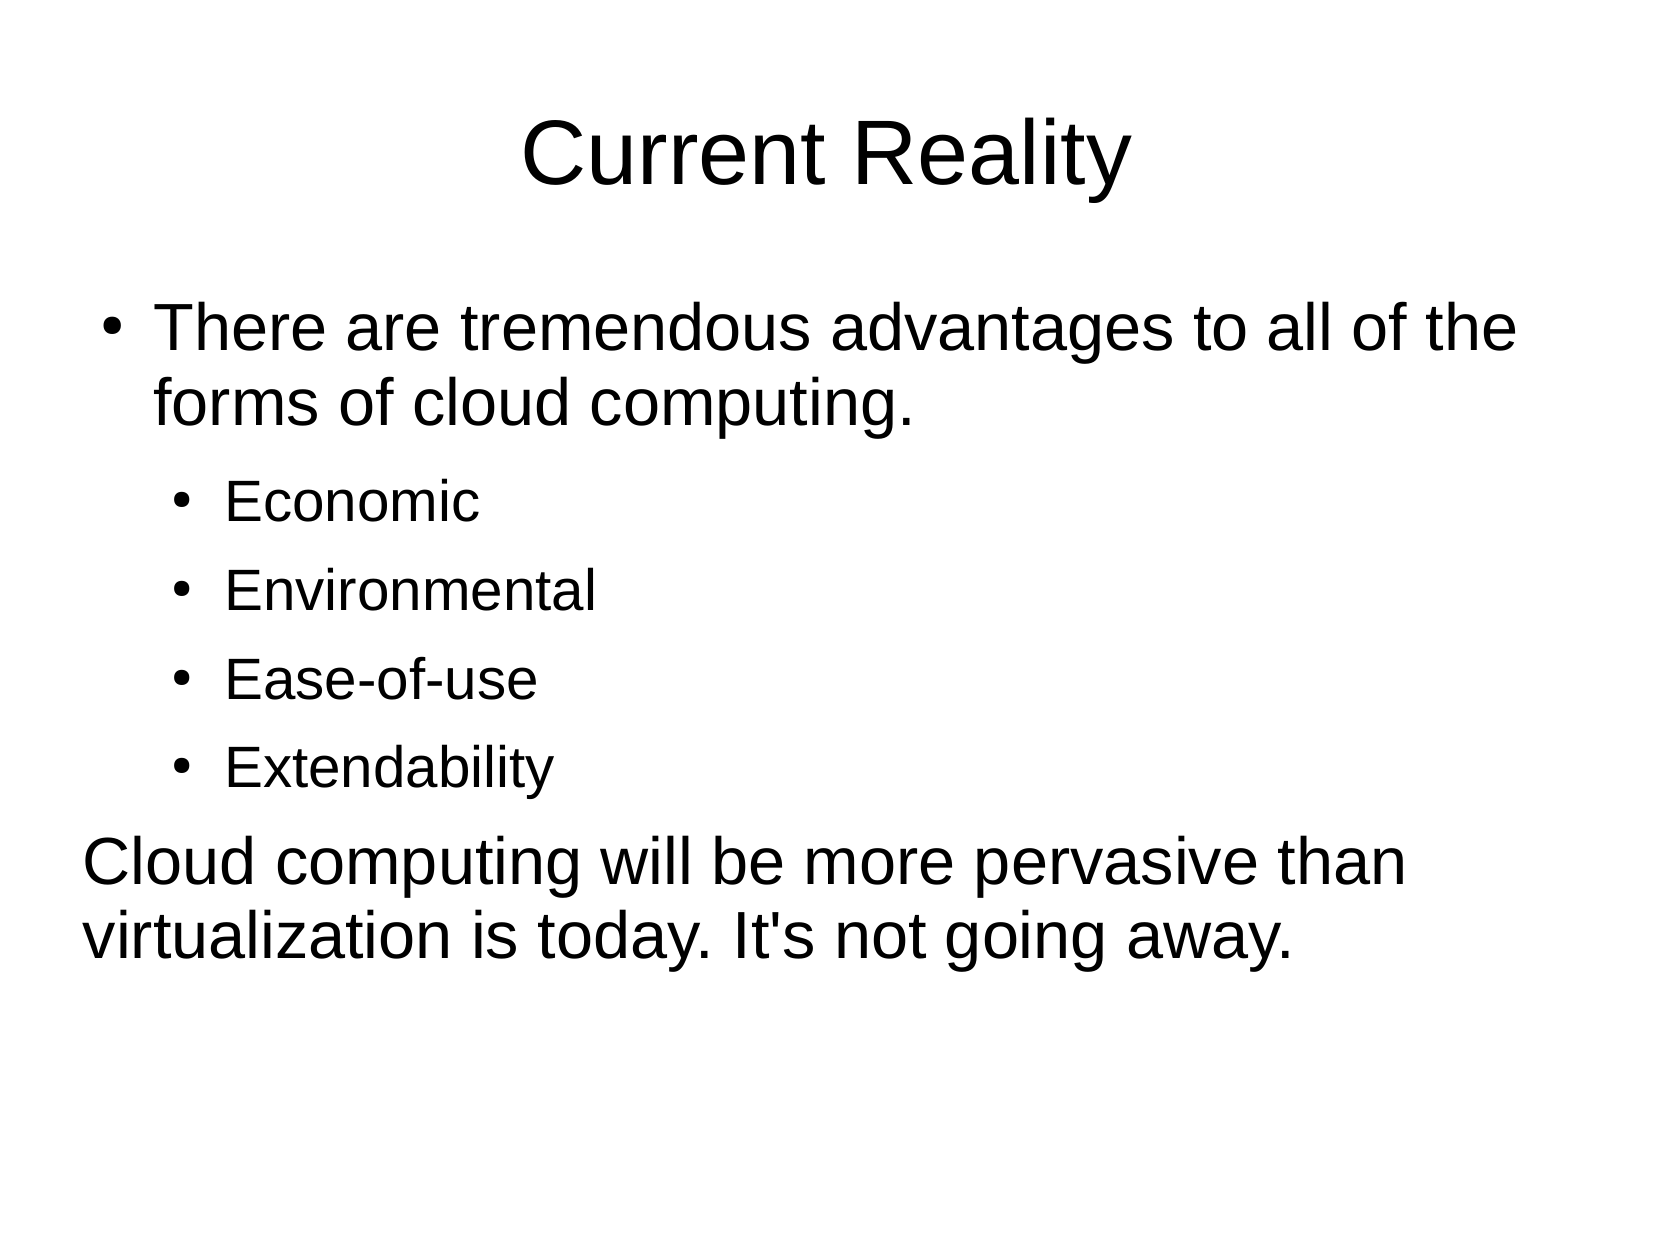

# Current Reality
There are tremendous advantages to all of the forms of cloud computing.
Economic
Environmental
Ease-of-use
Extendability
Cloud computing will be more pervasive than virtualization is today. It's not going away.